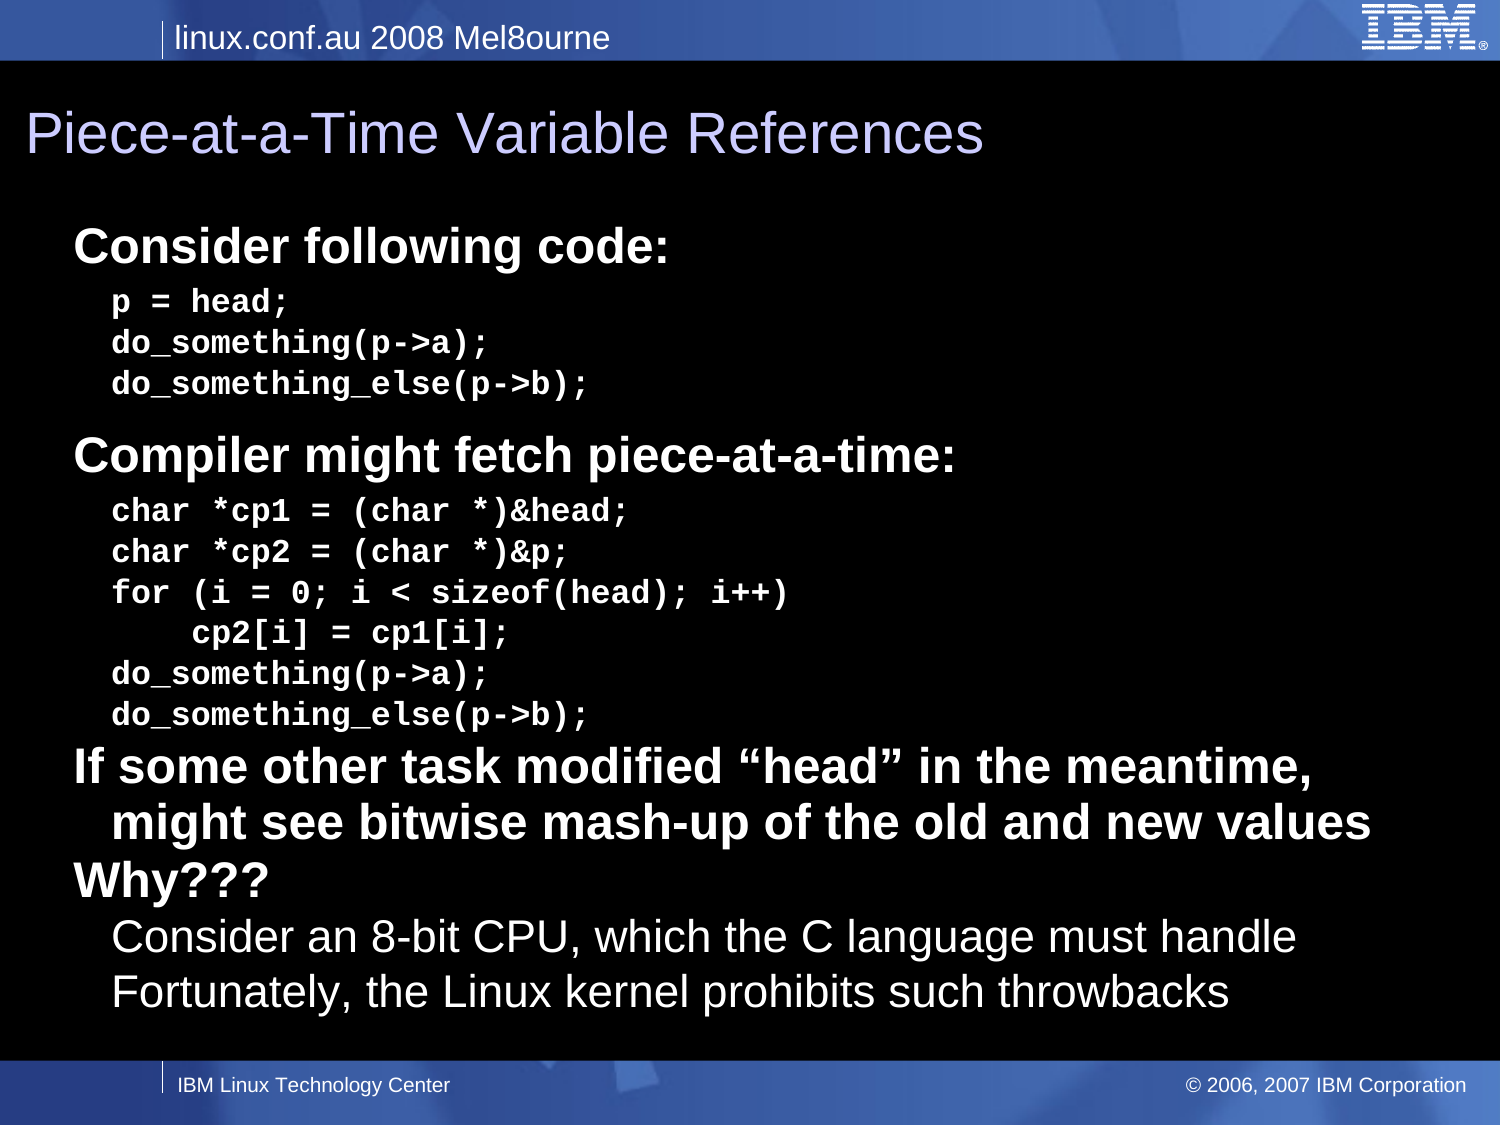

# Piece-at-a-Time Variable References
Consider following code:
p = head;
do_something(p->a);
do_something_else(p->b);
Compiler might fetch piece-at-a-time:
char *cp1 = (char *)&head;
char *cp2 = (char *)&p;
for (i = 0; i < sizeof(head); i++)
 cp2[i] = cp1[i];
do_something(p->a);
do_something_else(p->b);
If some other task modified “head” in the meantime, might see bitwise mash-up of the old and new values
Why???
Consider an 8-bit CPU, which the C language must handle
Fortunately, the Linux kernel prohibits such throwbacks